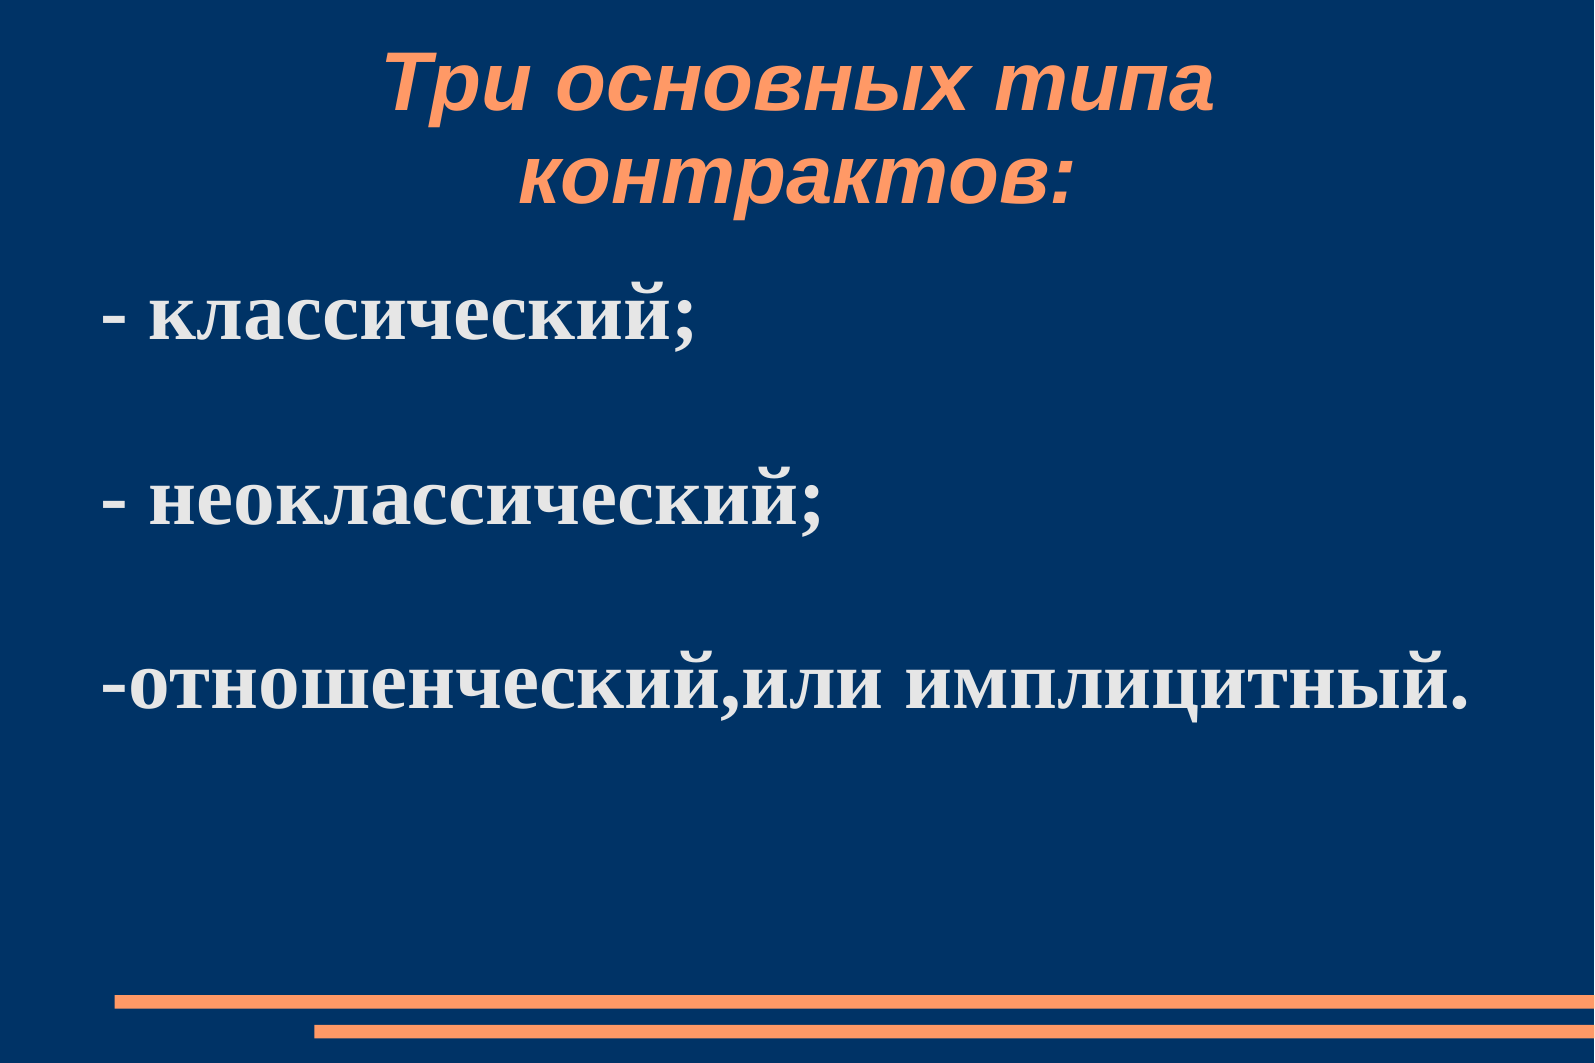

# Три основных типа контрактов:
- классический;
- неоклассический;
-отношенческий,или имплицитный.